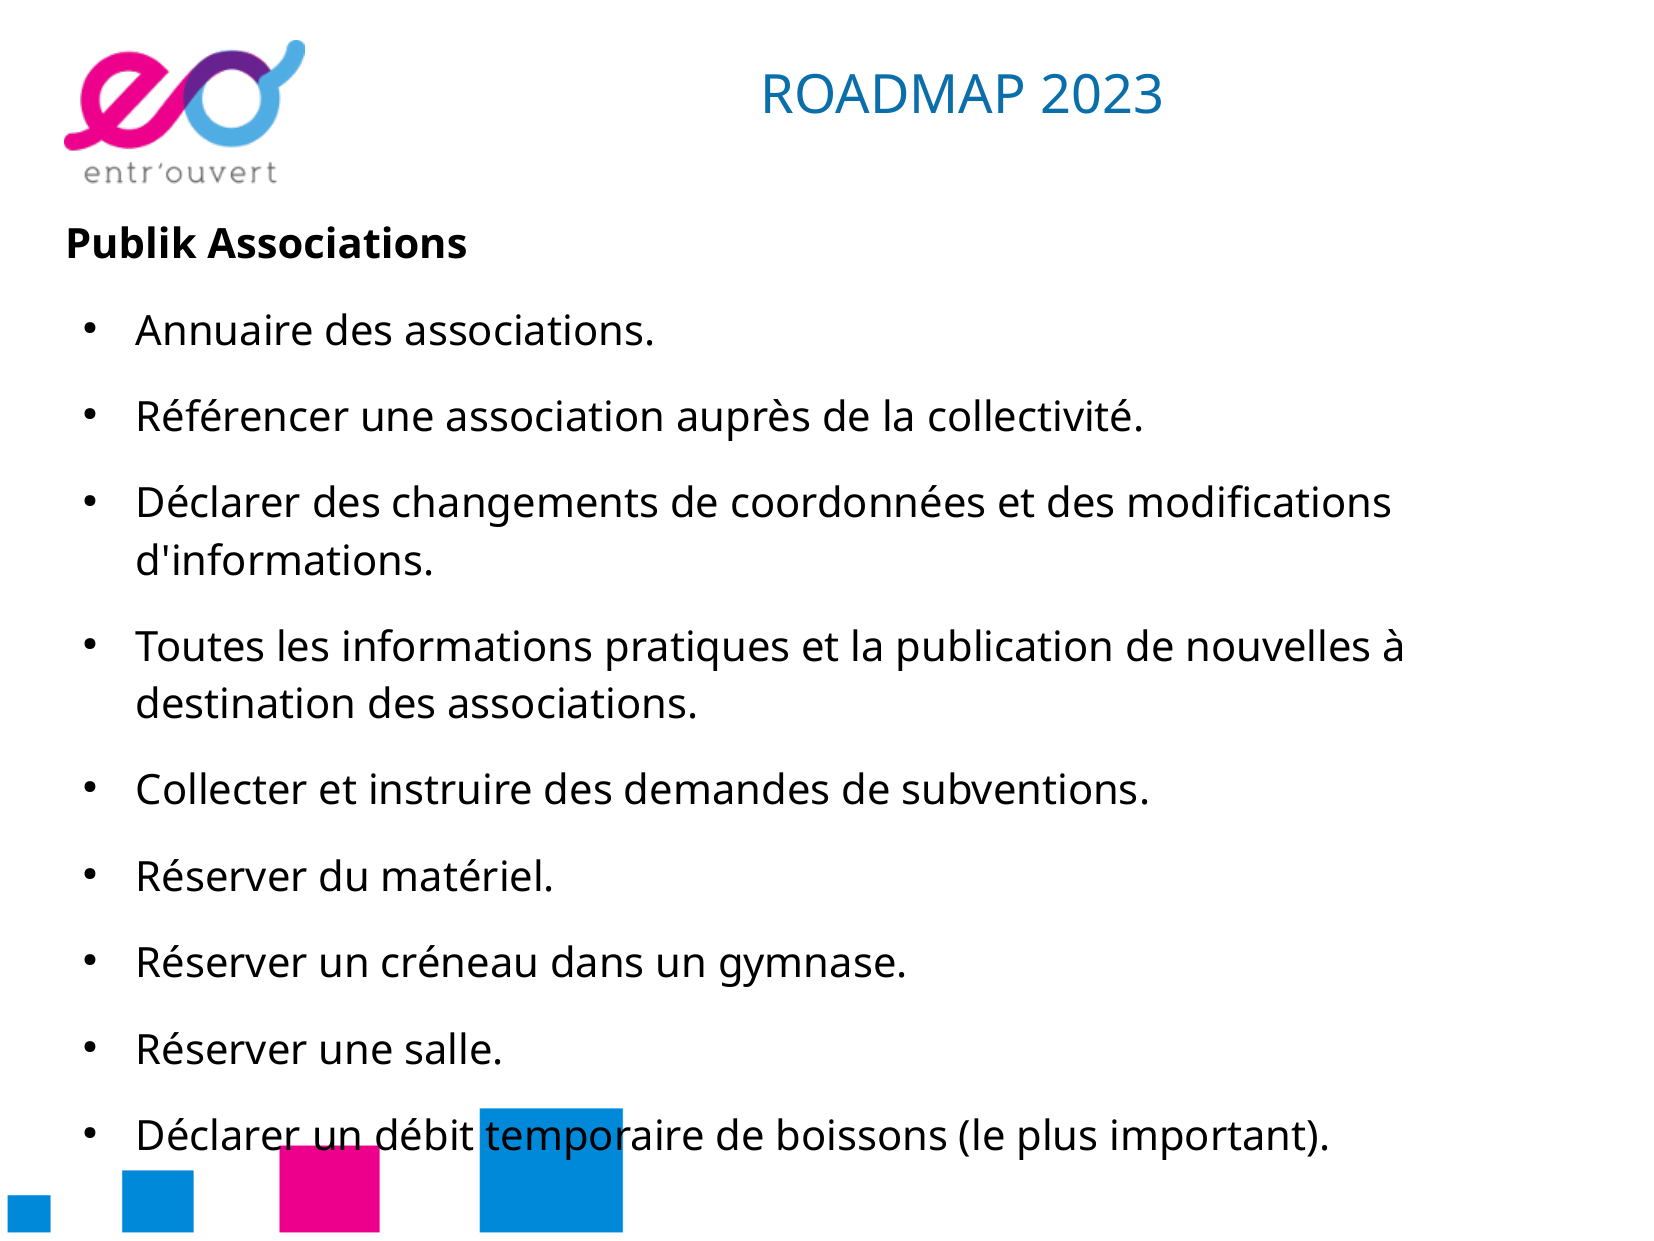

# roadmap 2023
Publik Associations
Annuaire des associations.
Référencer une association auprès de la collectivité.
Déclarer des changements de coordonnées et des modifications d'informations.
Toutes les informations pratiques et la publication de nouvelles à destination des associations.
Collecter et instruire des demandes de subventions.
Réserver du matériel.
Réserver un créneau dans un gymnase.
Réserver une salle.
Déclarer un débit temporaire de boissons (le plus important).